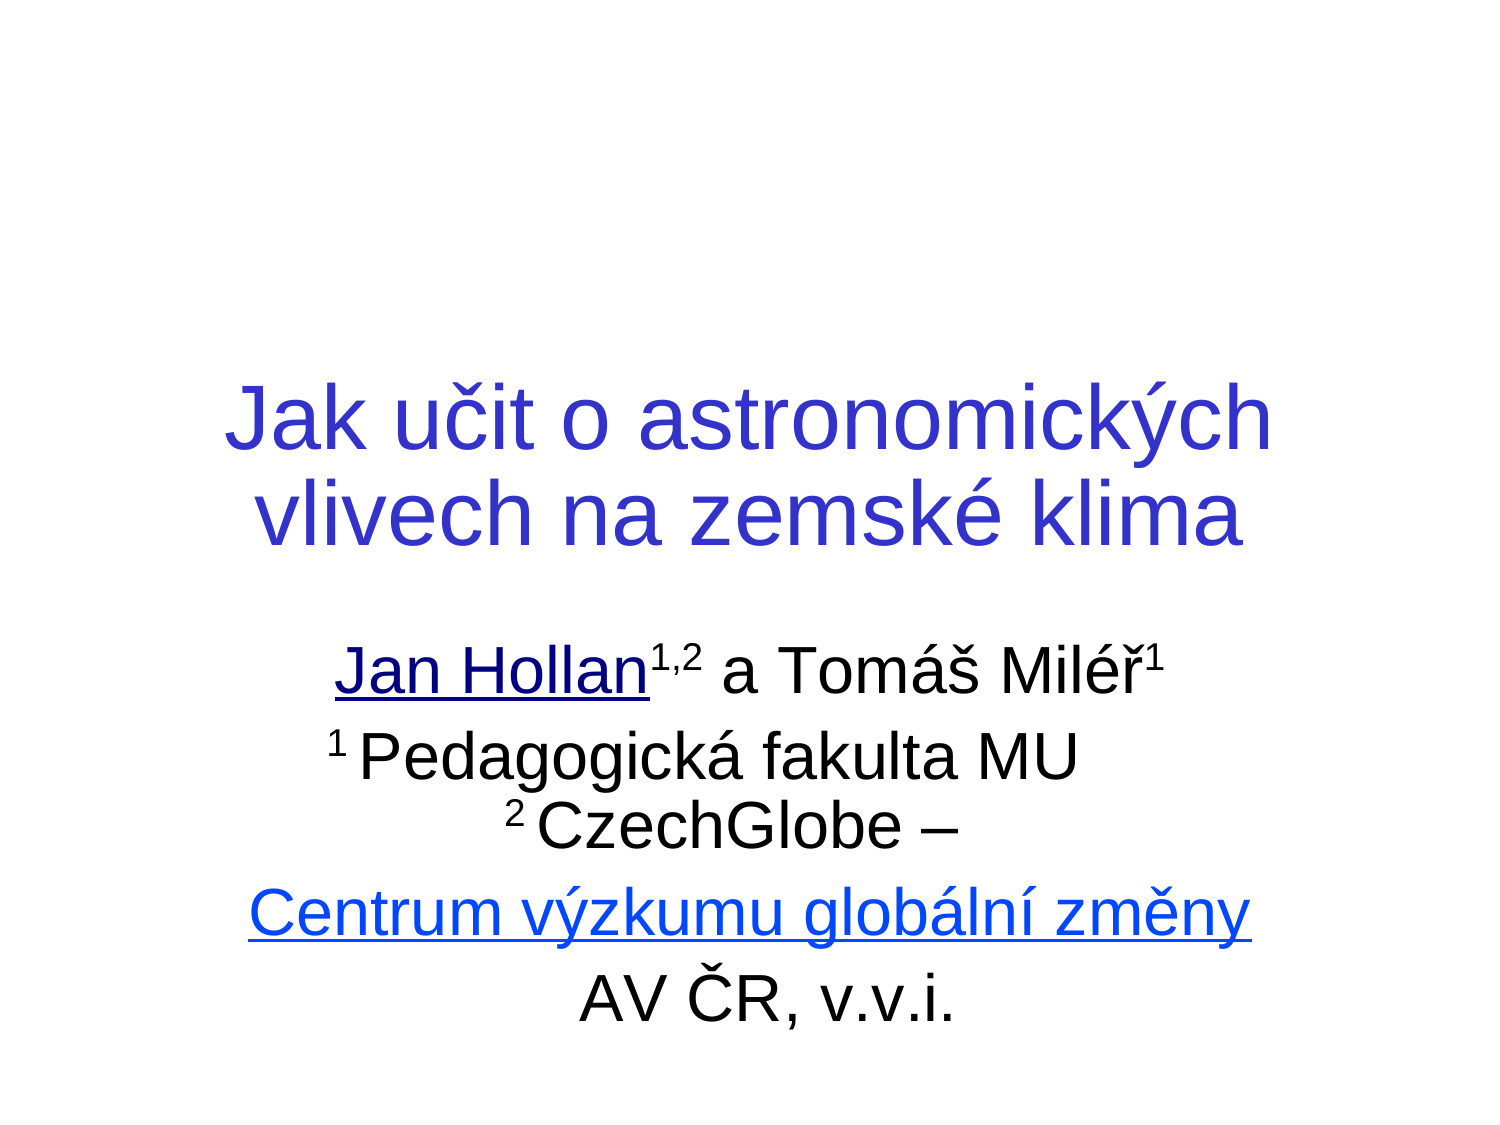

# Jak učit o astronomických vlivech na zemské klima
Jan Hollan1,2 a Tomáš Miléř1
1 Pedagogická fakulta MU 2 CzechGlobe –
Centrum výzkumu globální změny
 AV ČR, v.v.i.